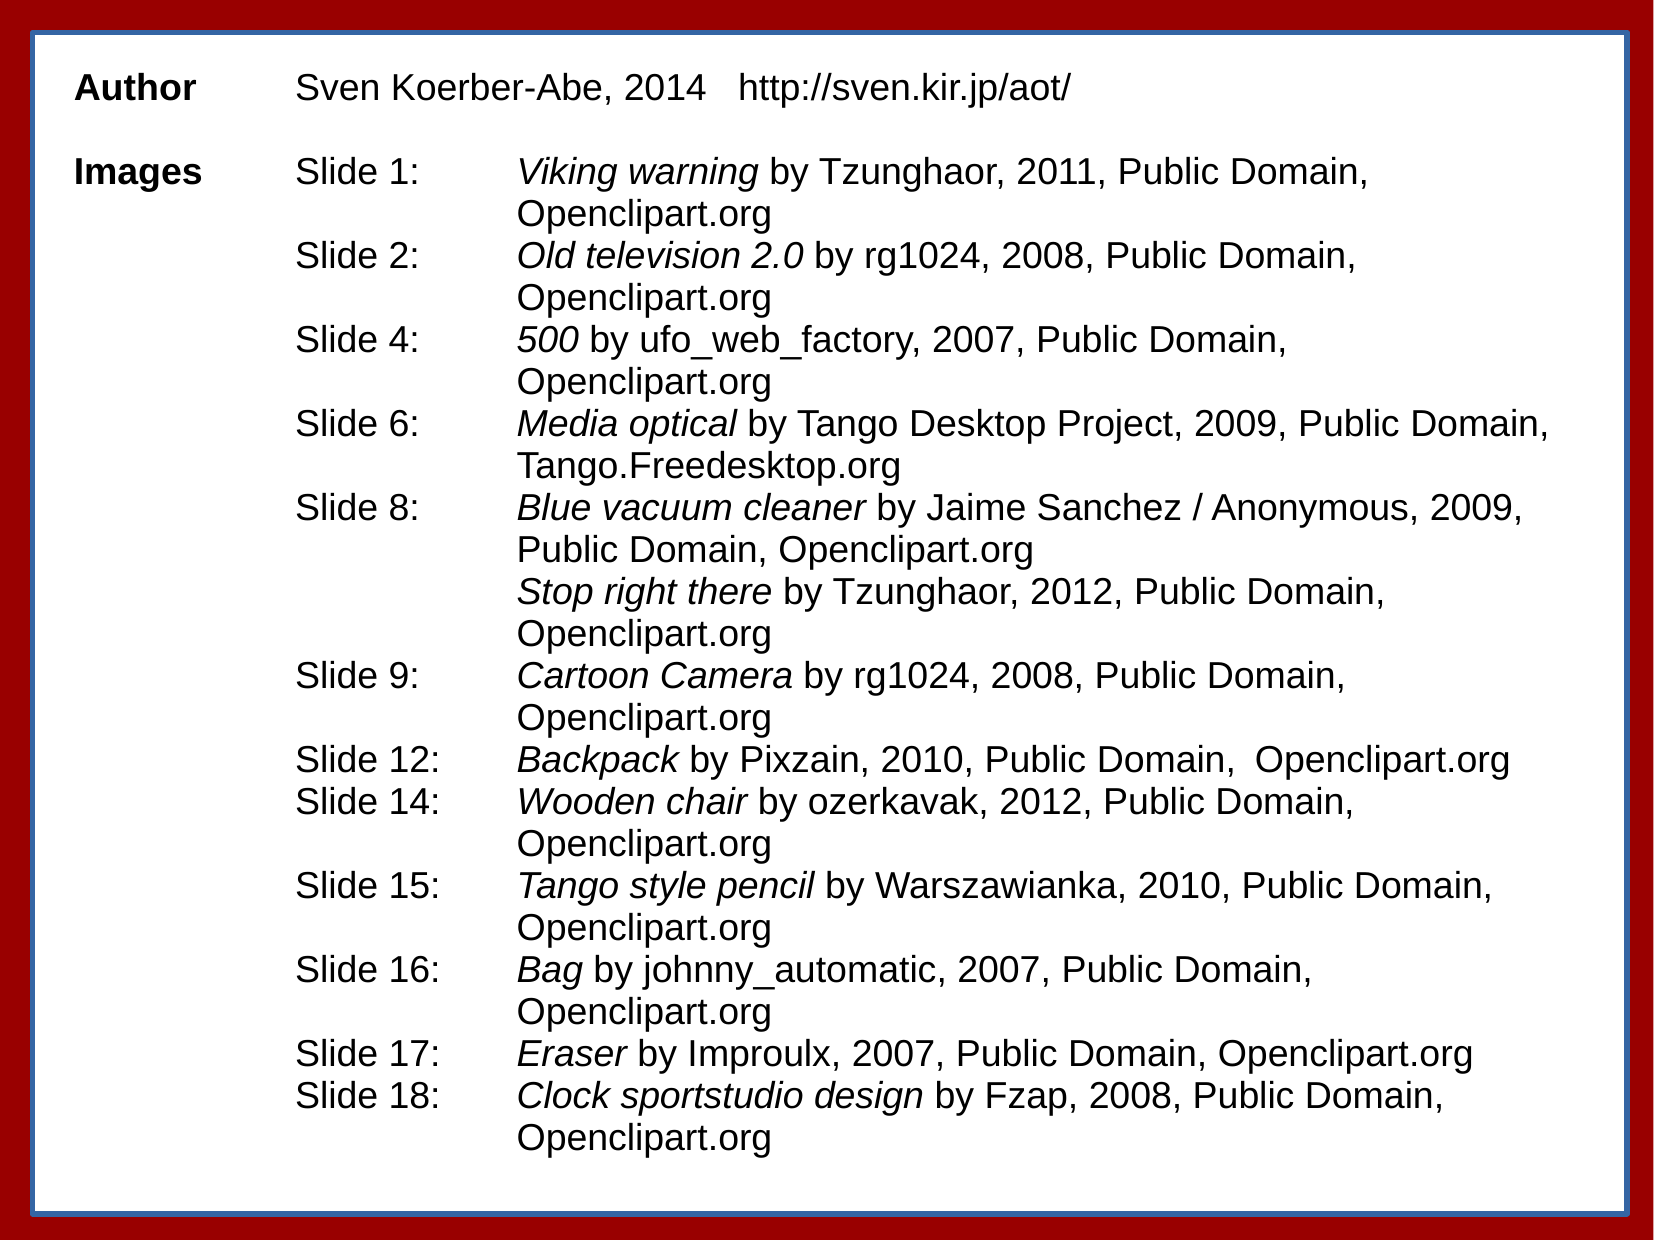

Author		Sven Koerber-Abe, 2014	http://sven.kir.jp/aot/
Images		Slide 1:		Viking warning by Tzunghaor, 2011, Public Domain, 									Openclipart.org
			Slide 2:		Old television 2.0 by rg1024, 2008, Public Domain, 									Openclipart.org
			Slide 4:		500 by ufo_web_factory, 2007, Public Domain, 										Openclipart.org
			Slide 6:		Media optical by Tango Desktop Project, 2009, Public Domain, 						Tango.Freedesktop.org
			Slide 8:		Blue vacuum cleaner by Jaime Sanchez / Anonymous, 2009, 							Public Domain, Openclipart.org
						Stop right there by Tzunghaor, 2012, Public Domain, 									Openclipart.org
			Slide 9:		Cartoon Camera by rg1024, 2008, Public Domain, 									Openclipart.org
			Slide 12:		Backpack by Pixzain, 2010, Public Domain, 	Openclipart.org
			Slide 14:		Wooden chair by ozerkavak, 2012, Public Domain, 									Openclipart.org
			Slide 15:		Tango style pencil by Warszawianka, 2010, Public Domain, 							Openclipart.org
			Slide 16:		Bag by johnny_automatic, 2007, Public Domain, 										Openclipart.org
			Slide 17:		Eraser by Improulx, 2007, Public Domain, Openclipart.org
			Slide 18:		Clock sportstudio design by Fzap, 2008, Public Domain,
						Openclipart.org